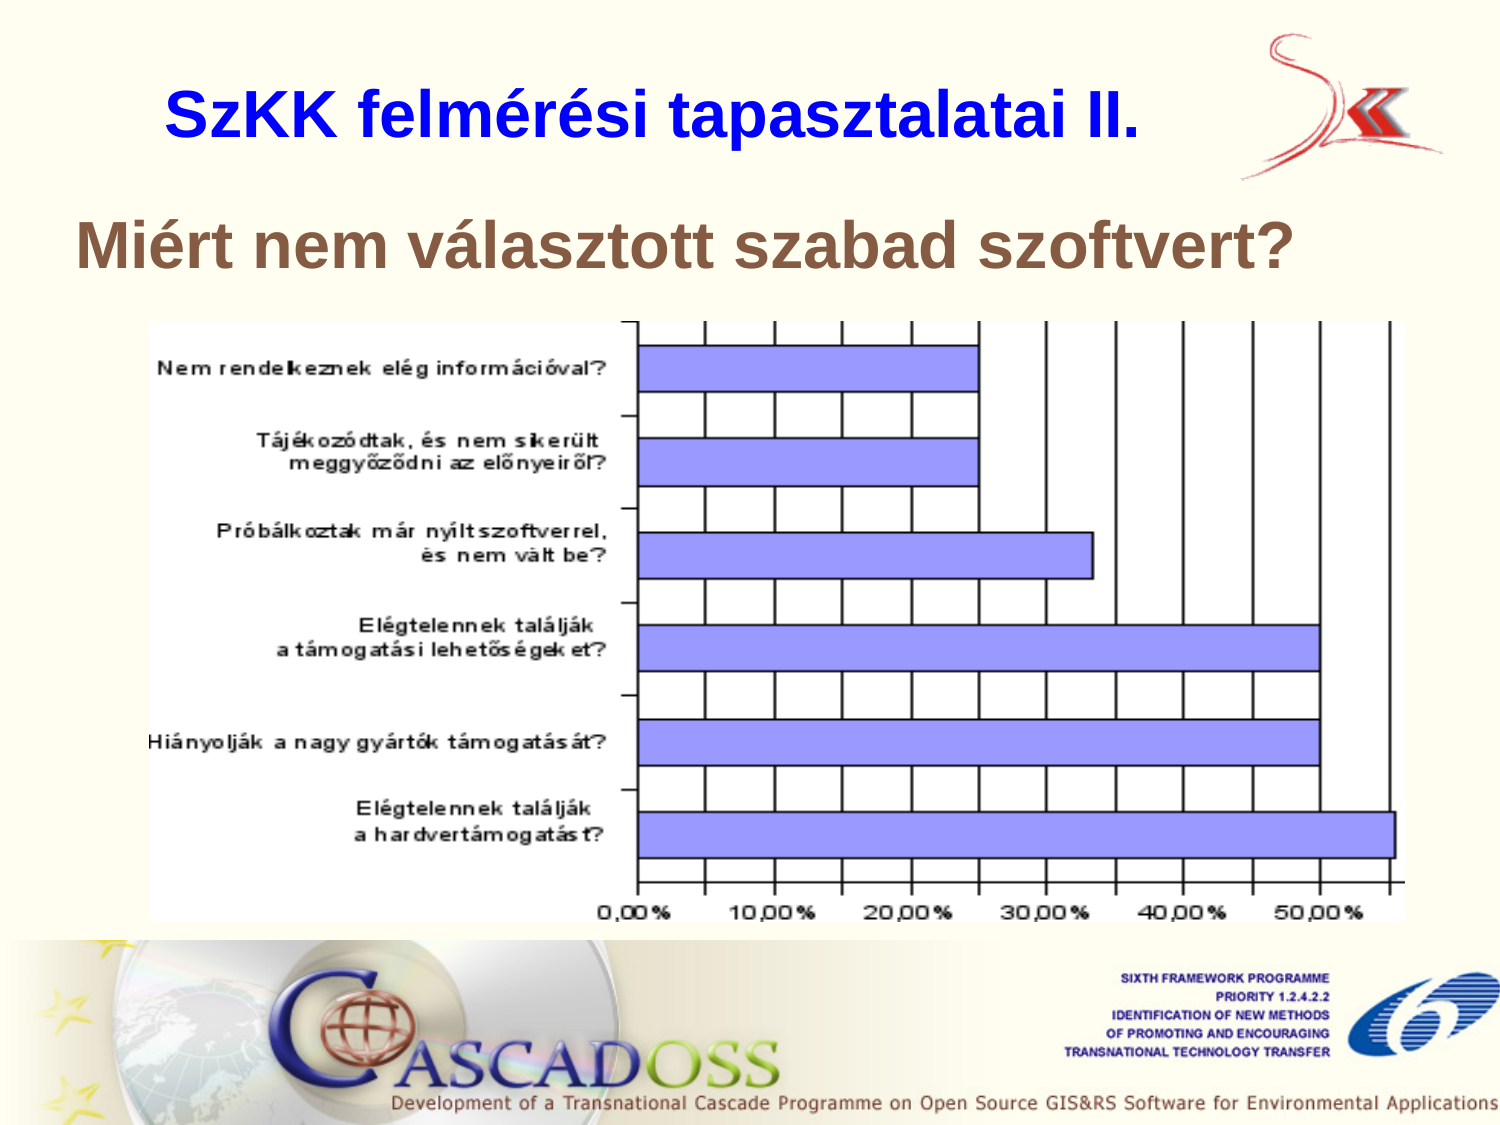

# SzKK felmérési tapasztalatai II.
Miért nem választott szabad szoftvert?